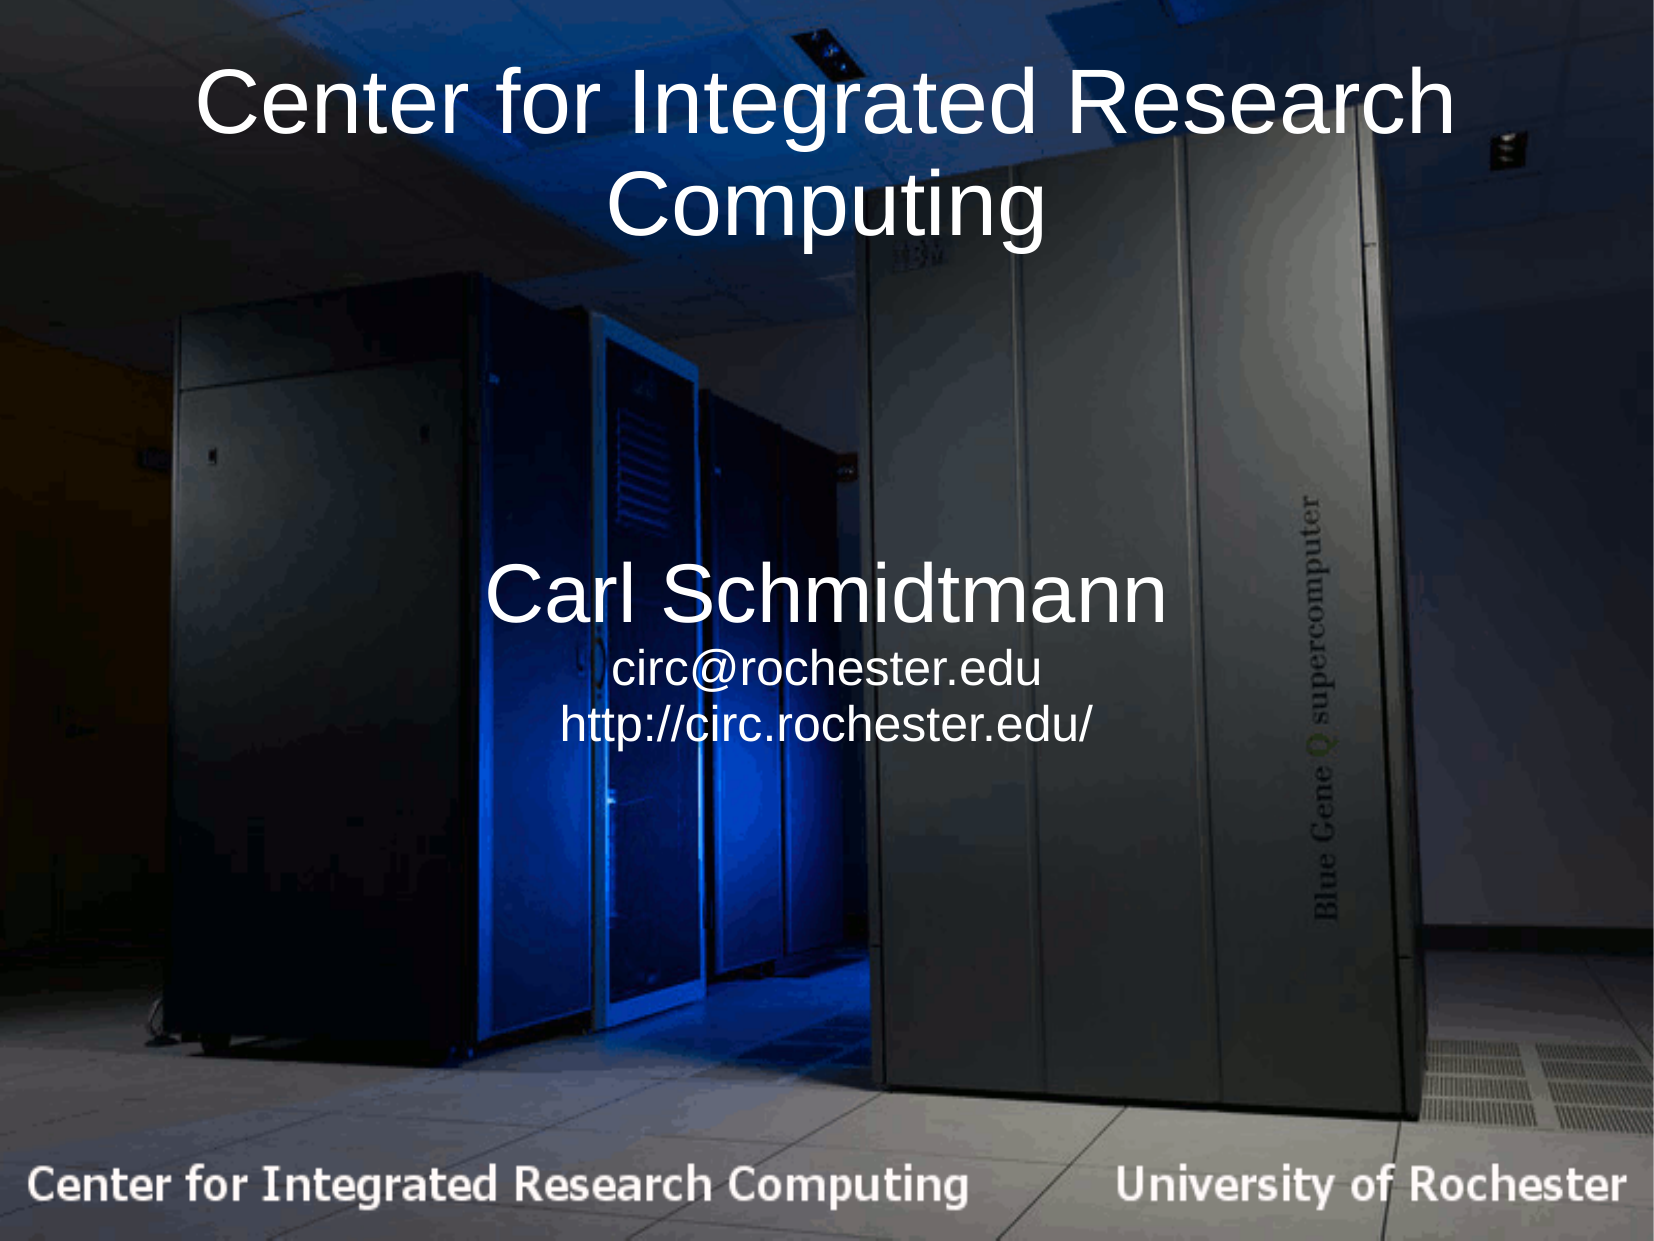

# Center for Integrated Research Computing
Carl Schmidtmann
circ@rochester.edu
http://circ.rochester.edu/